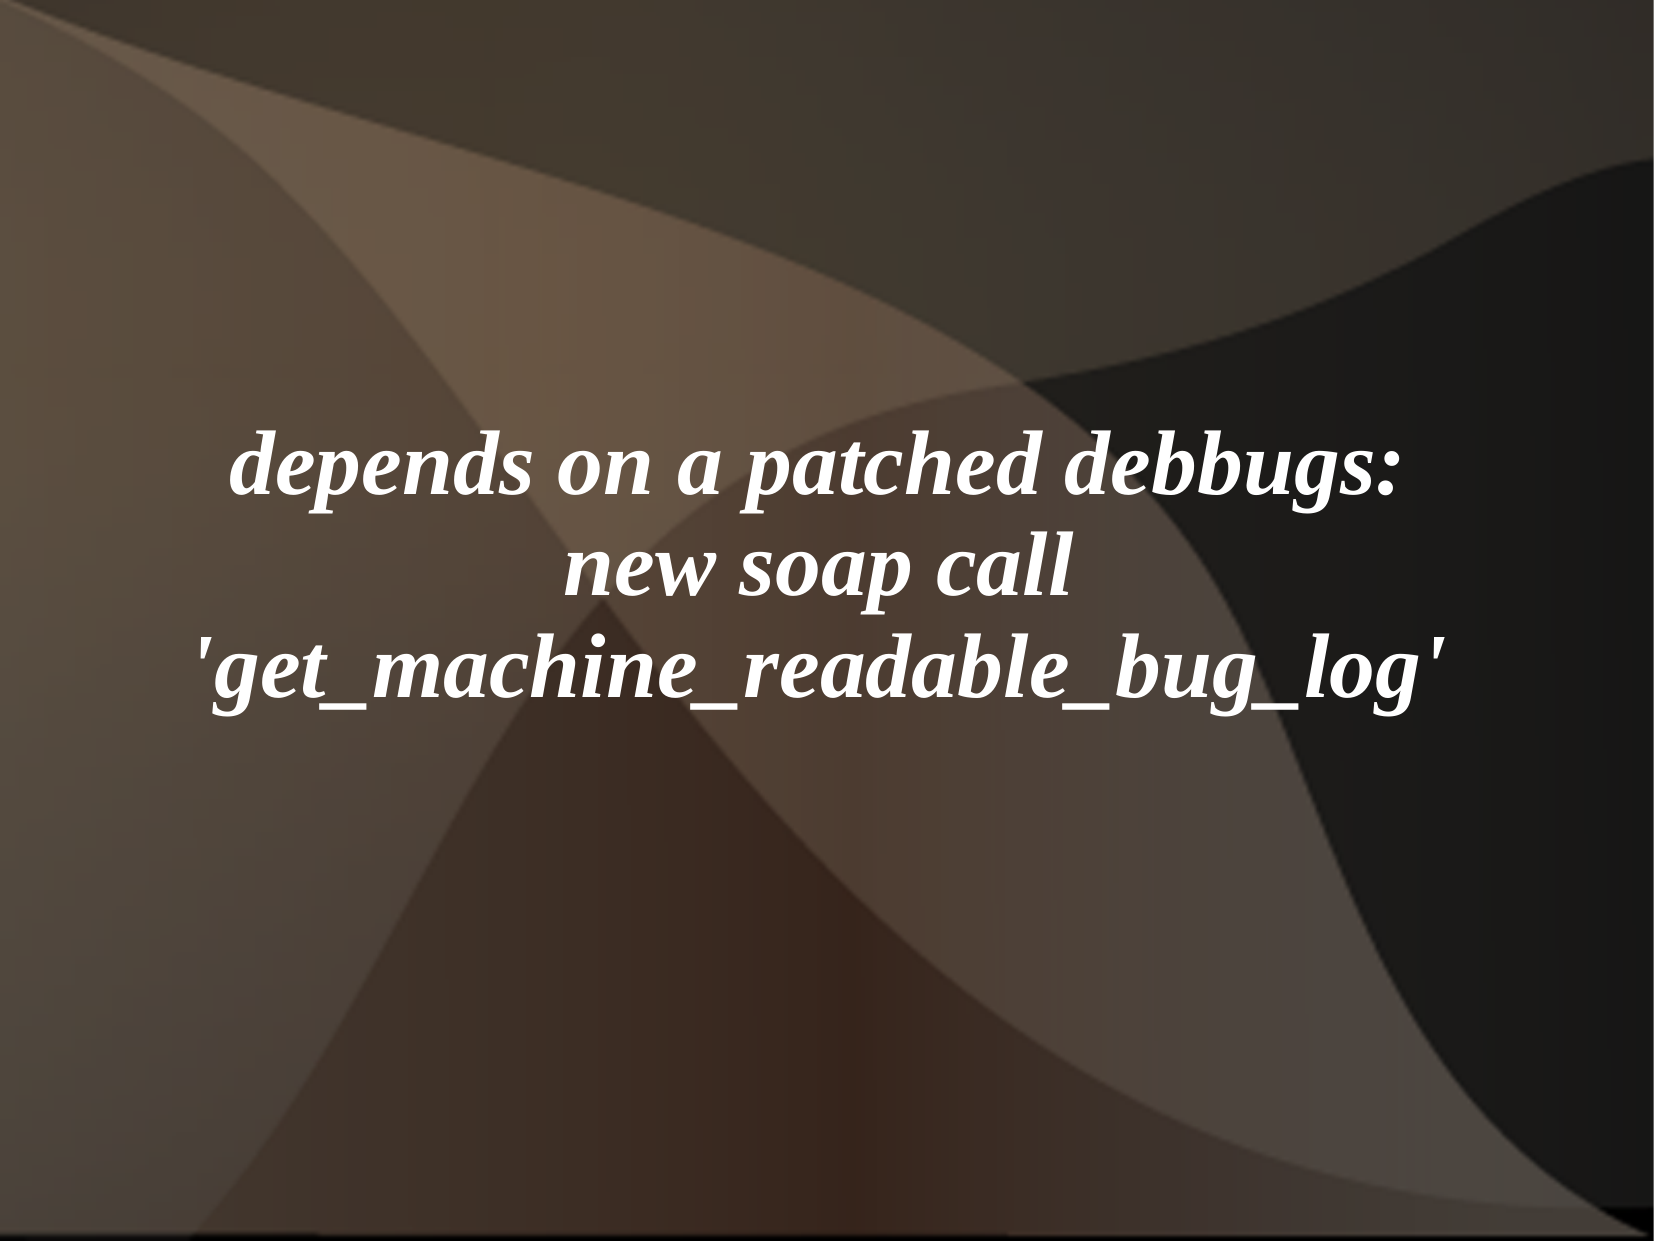

# depends on a patched debbugs: new soap call 'get_machine_readable_bug_log'